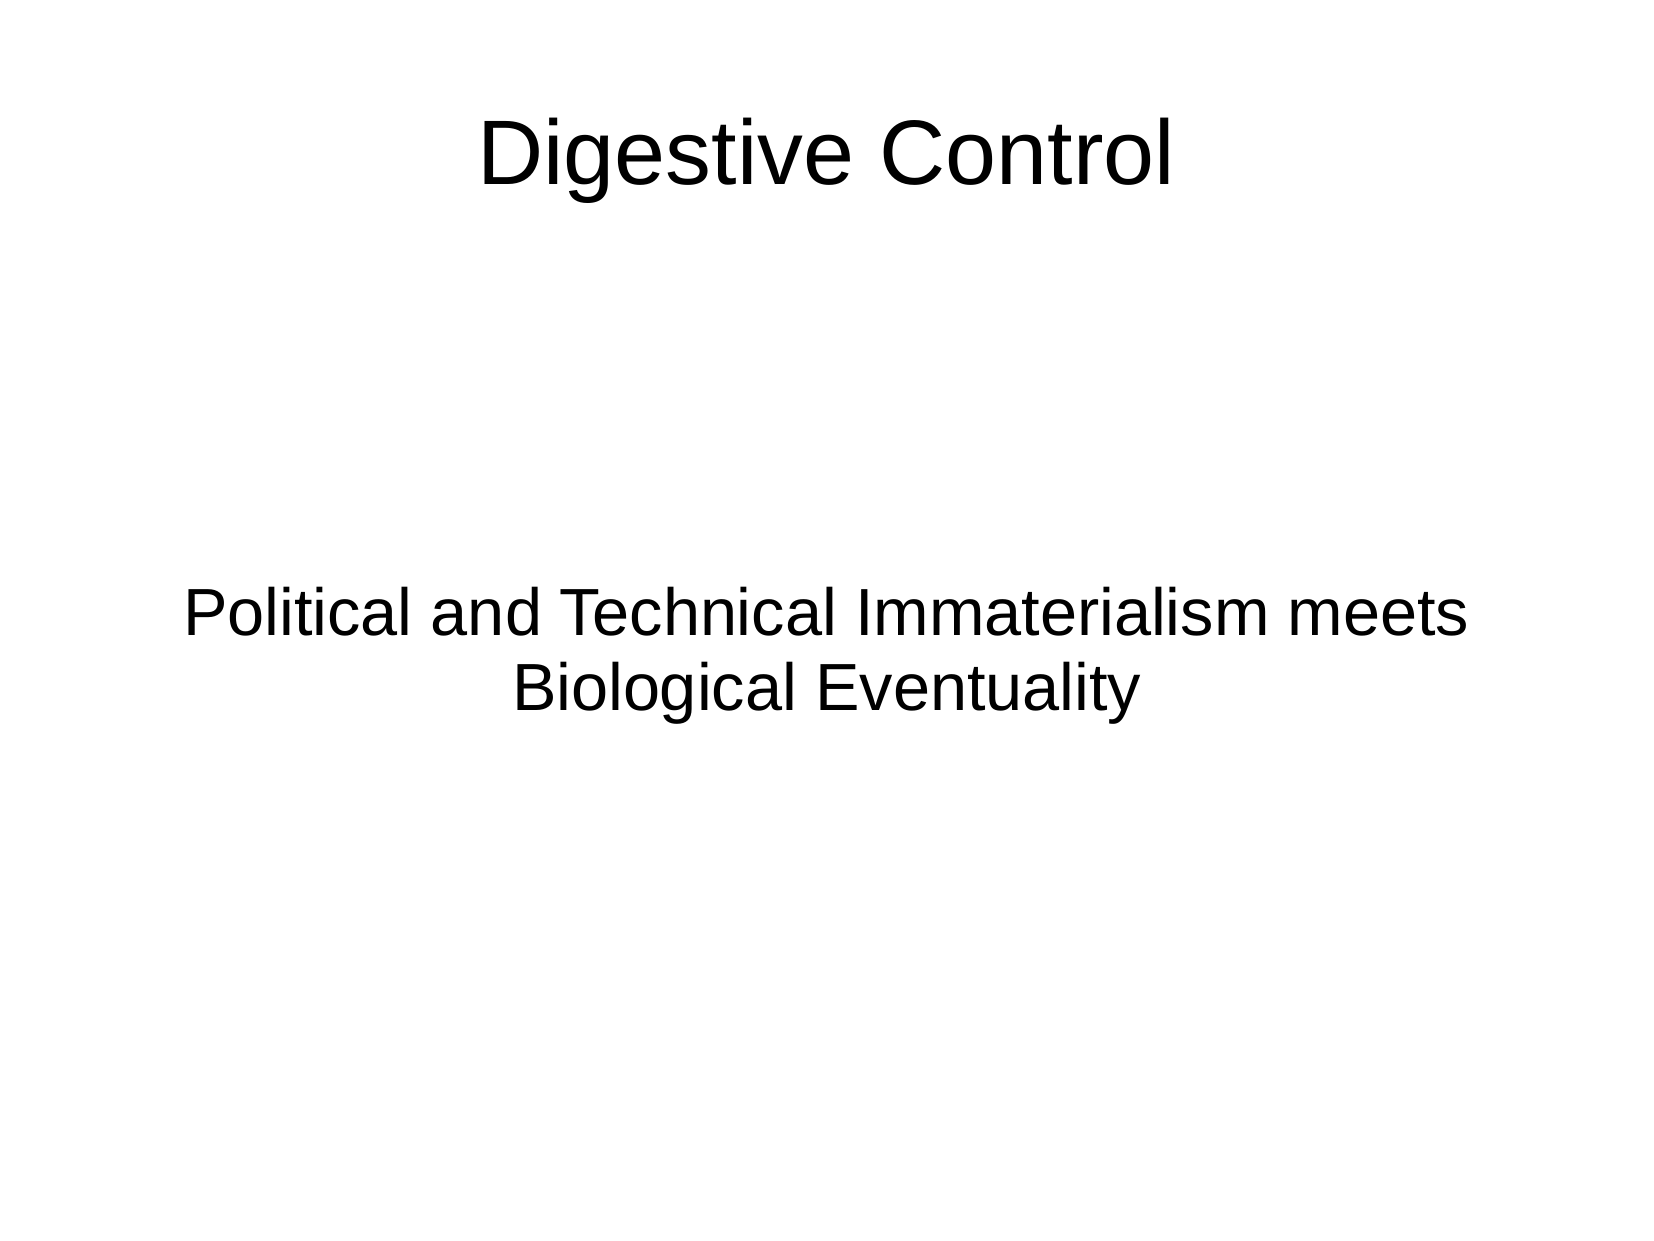

# Digestive Control
Political and Technical Immaterialism meets Biological Eventuality